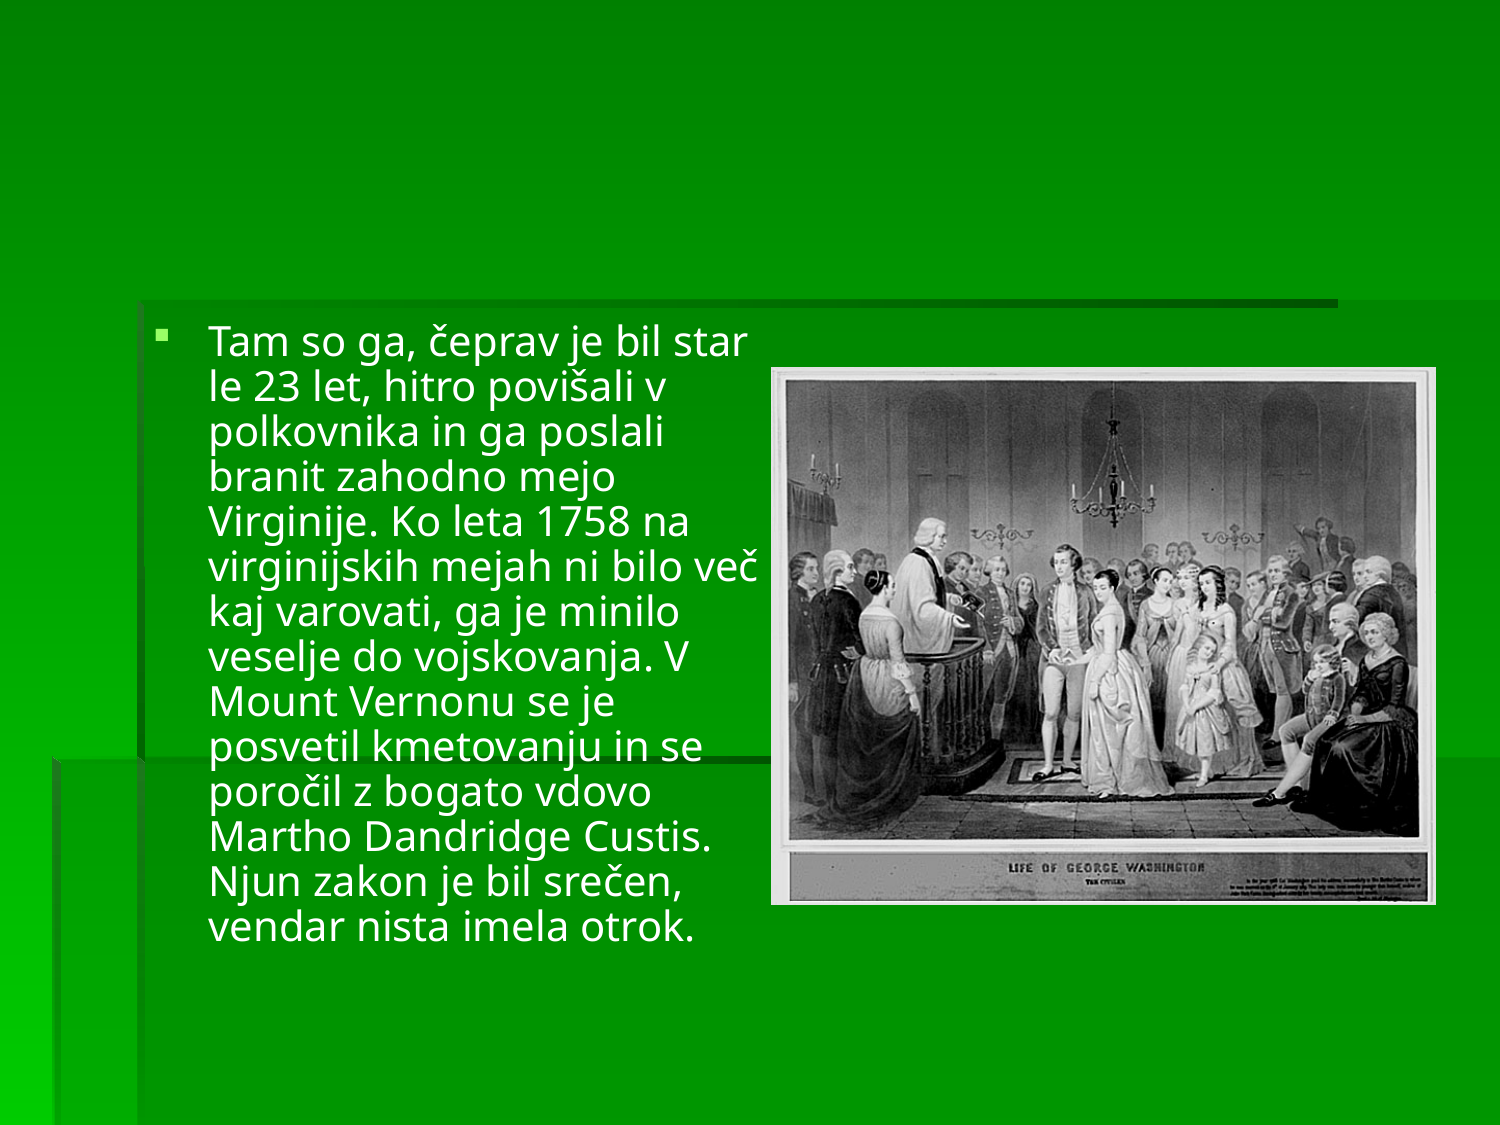

# Tam so ga, čeprav je bil star le 23 let, hitro povišali v polkovnika in ga poslali branit zahodno mejo Virginije. Ko leta 1758 na virginijskih mejah ni bilo več kaj varovati, ga je minilo veselje do vojskovanja. V Mount Vernonu se je posvetil kmetovanju in se poročil z bogato vdovo Martho Dandridge Custis. Njun zakon je bil srečen, vendar nista imela otrok.